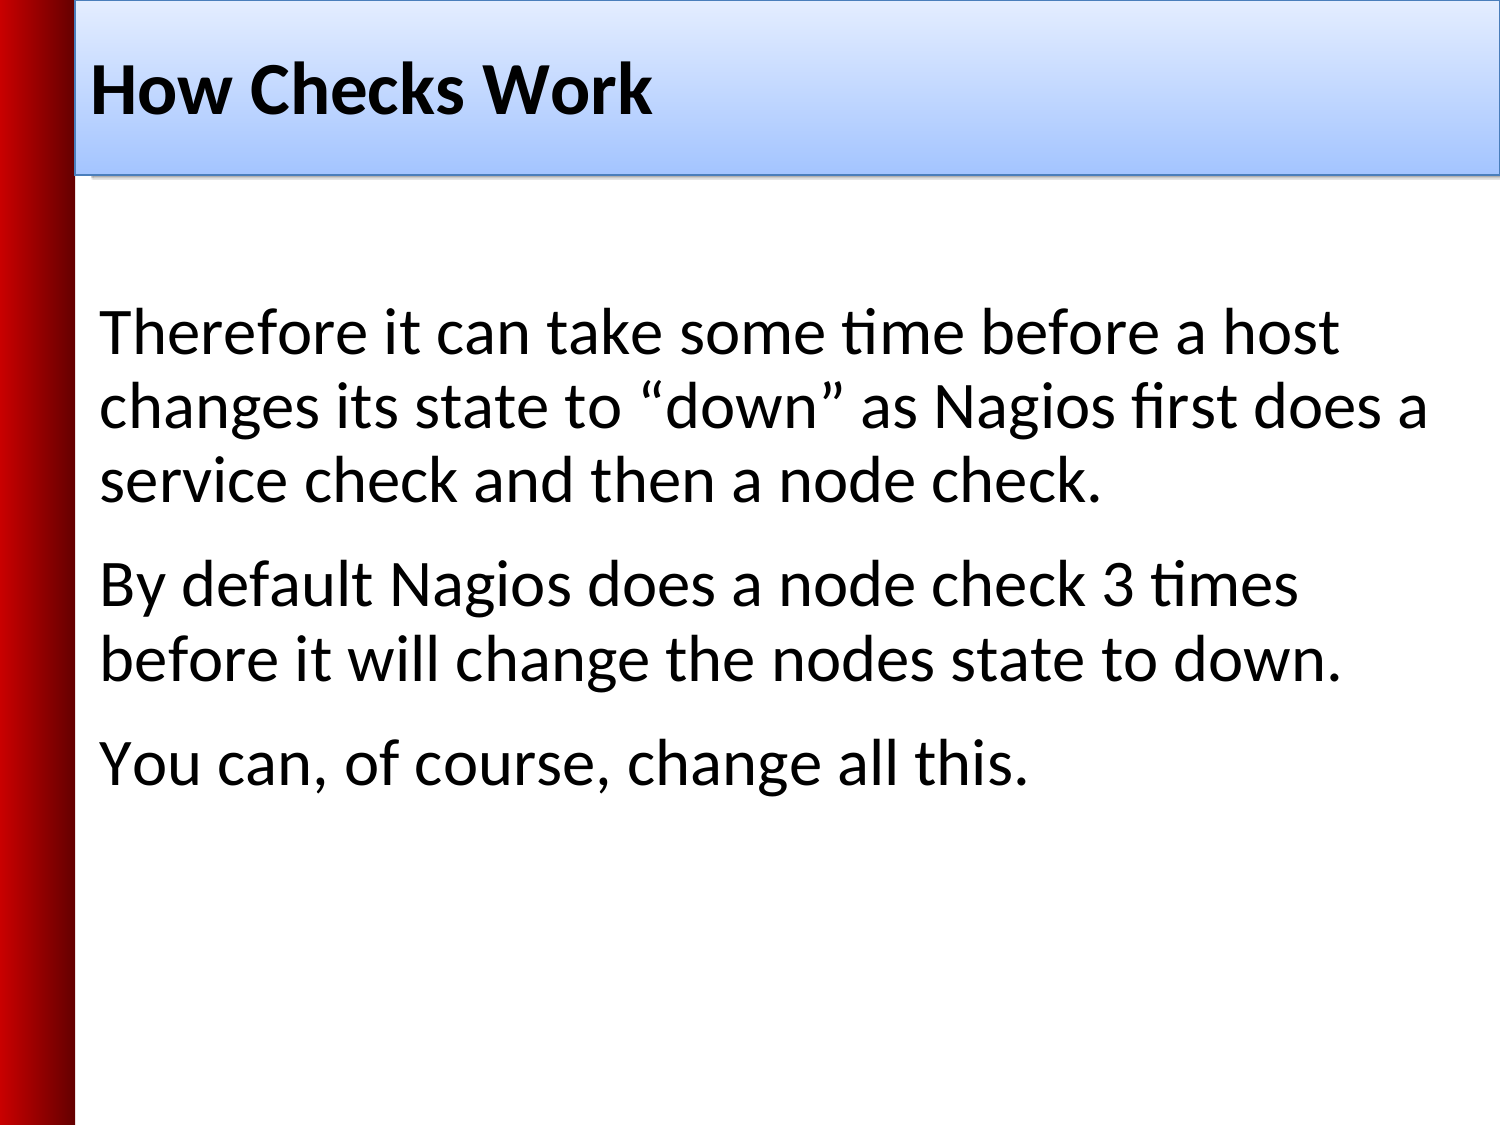

How Checks Work
Therefore it can take some time before a host changes its state to “down” as Nagios first does a service check and then a node check.
By default Nagios does a node check 3 times before it will change the nodes state to down.
You can, of course, change all this.